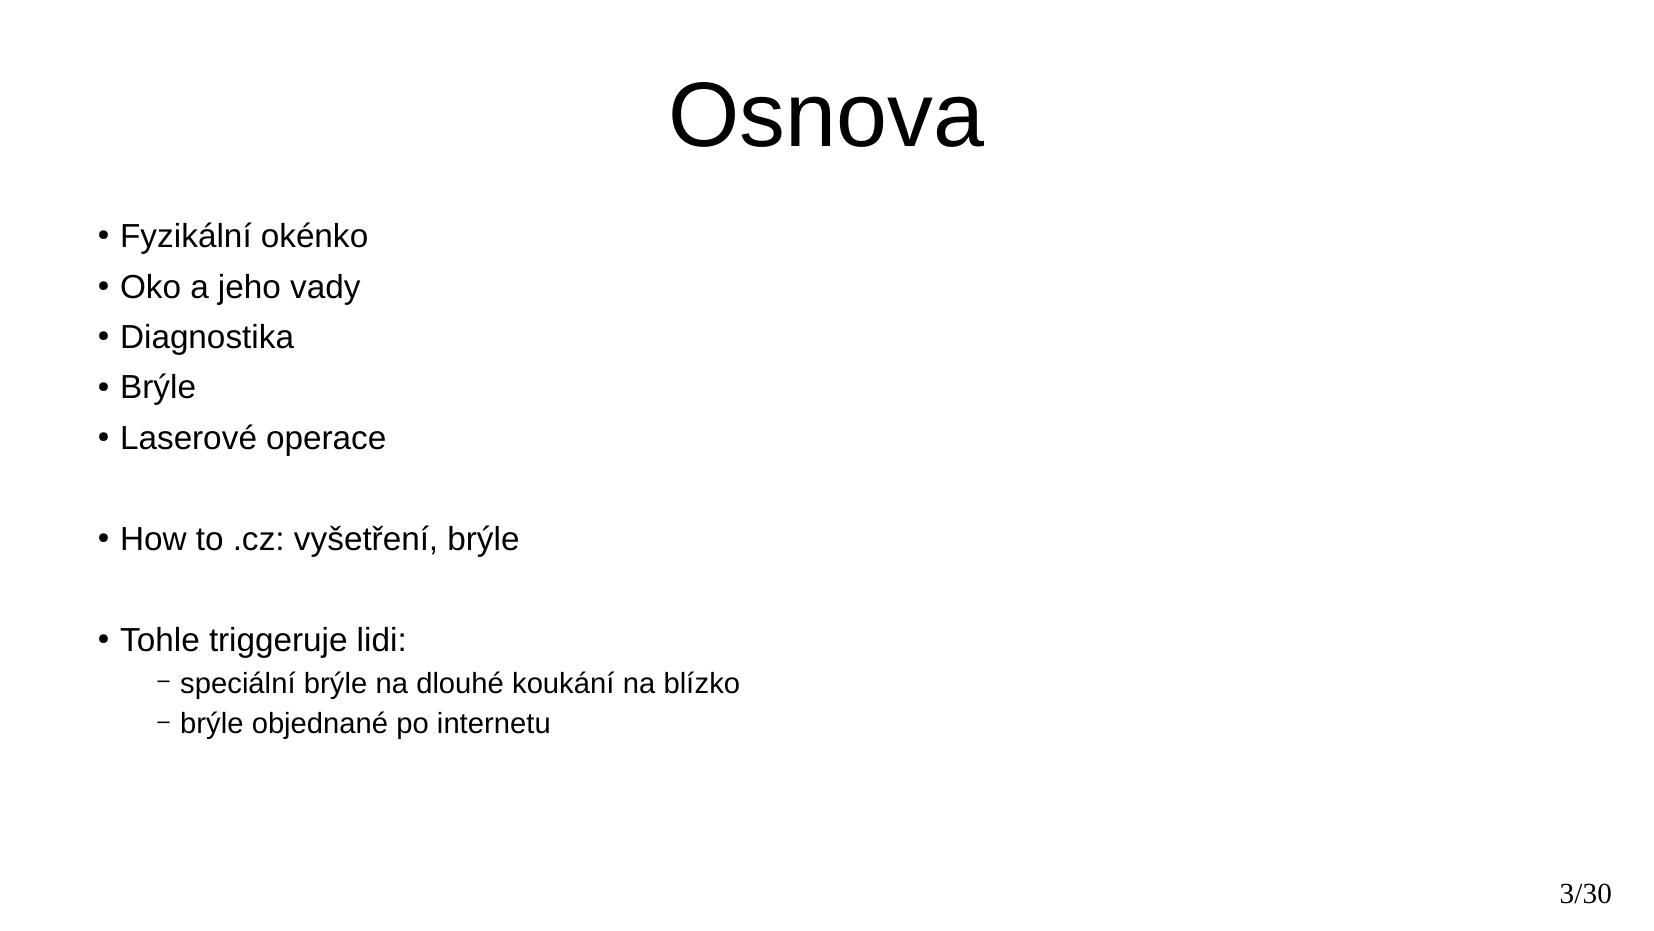

# Osnova
Fyzikální okénko
Oko a jeho vady
Diagnostika
Brýle
Laserové operace
How to .cz: vyšetření, brýle
Tohle triggeruje lidi:
speciální brýle na dlouhé koukání na blízko
brýle objednané po internetu
3